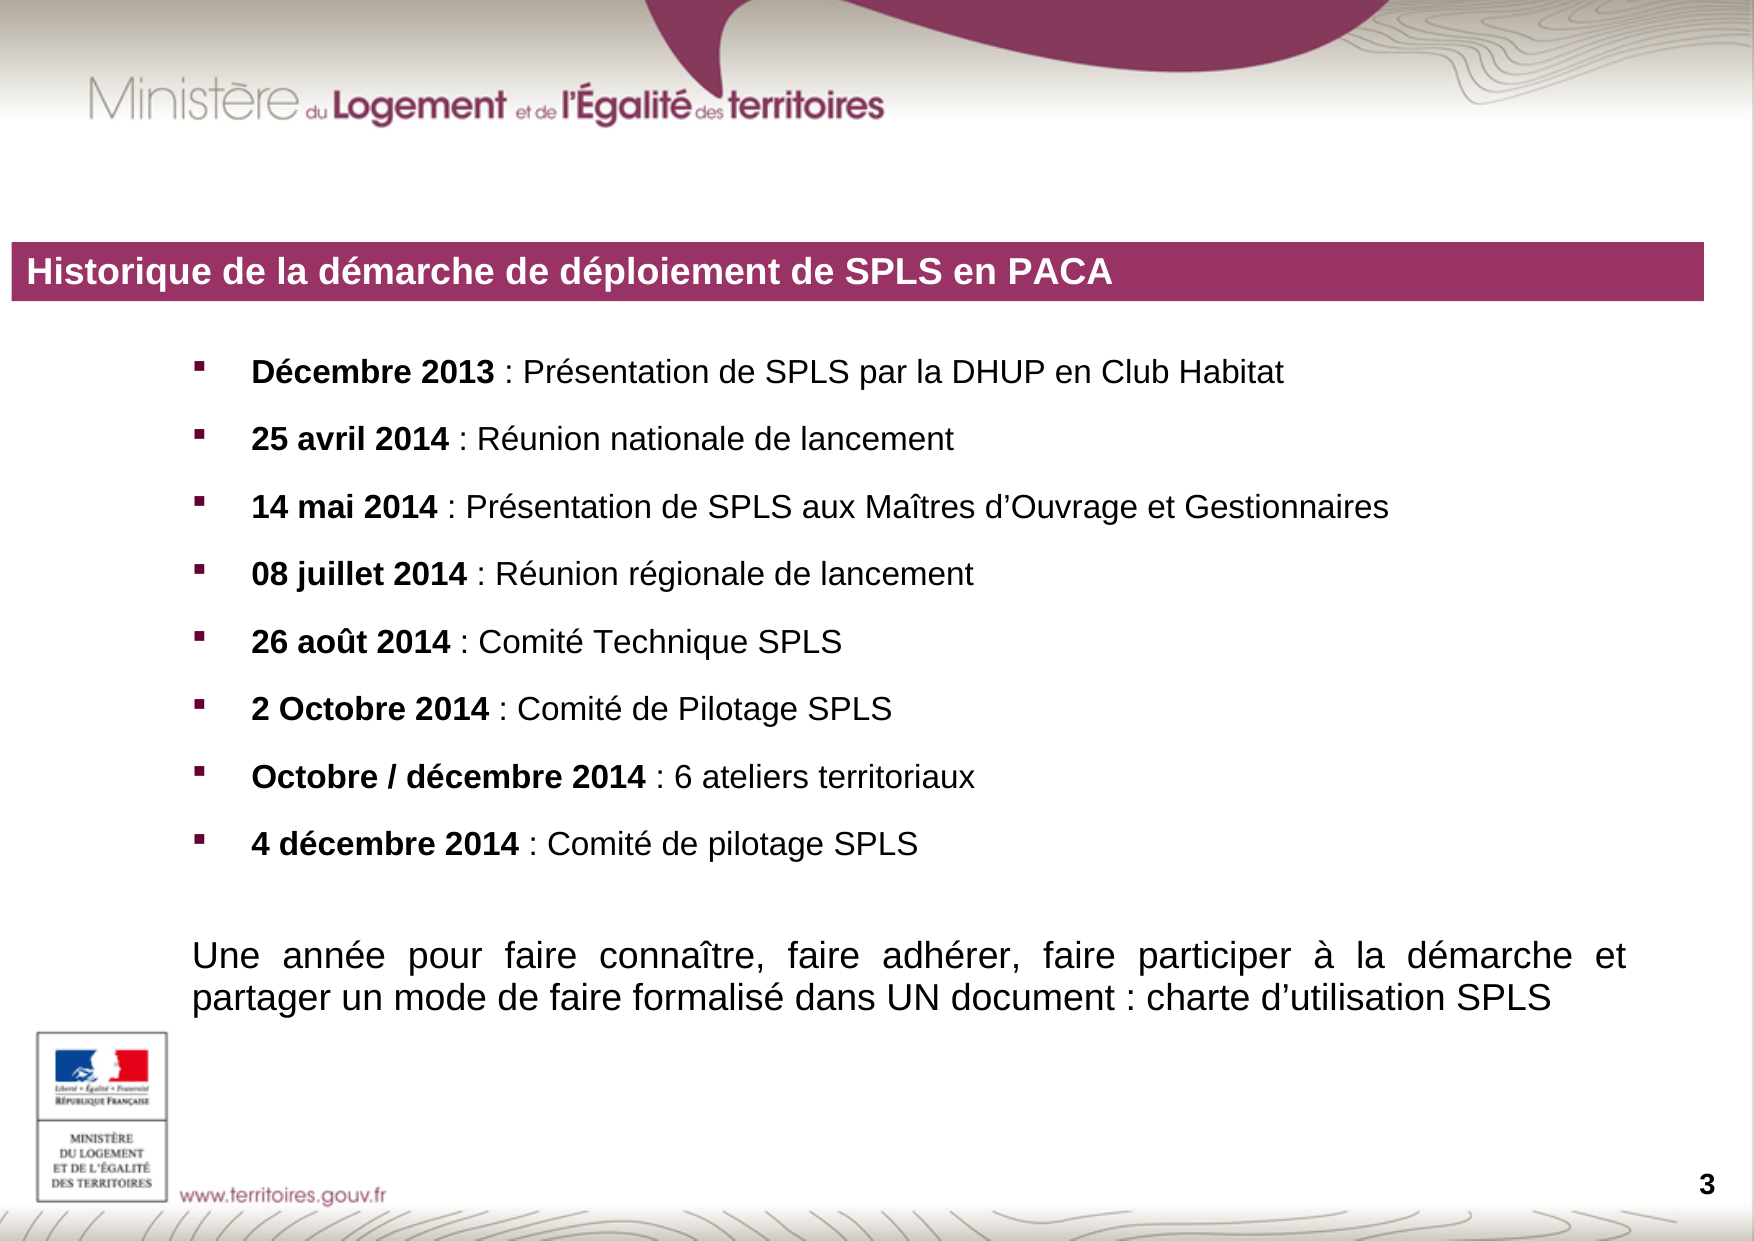

Historique de la démarche de déploiement de SPLS en PACA
Décembre 2013 : Présentation de SPLS par la DHUP en Club Habitat
25 avril 2014 : Réunion nationale de lancement
14 mai 2014 : Présentation de SPLS aux Maîtres d’Ouvrage et Gestionnaires
08 juillet 2014 : Réunion régionale de lancement
26 août 2014 : Comité Technique SPLS
2 Octobre 2014 : Comité de Pilotage SPLS
Octobre / décembre 2014 : 6 ateliers territoriaux
4 décembre 2014 : Comité de pilotage SPLS
Une année pour faire connaître, faire adhérer, faire participer à la démarche et partager un mode de faire formalisé dans UN document : charte d’utilisation SPLS